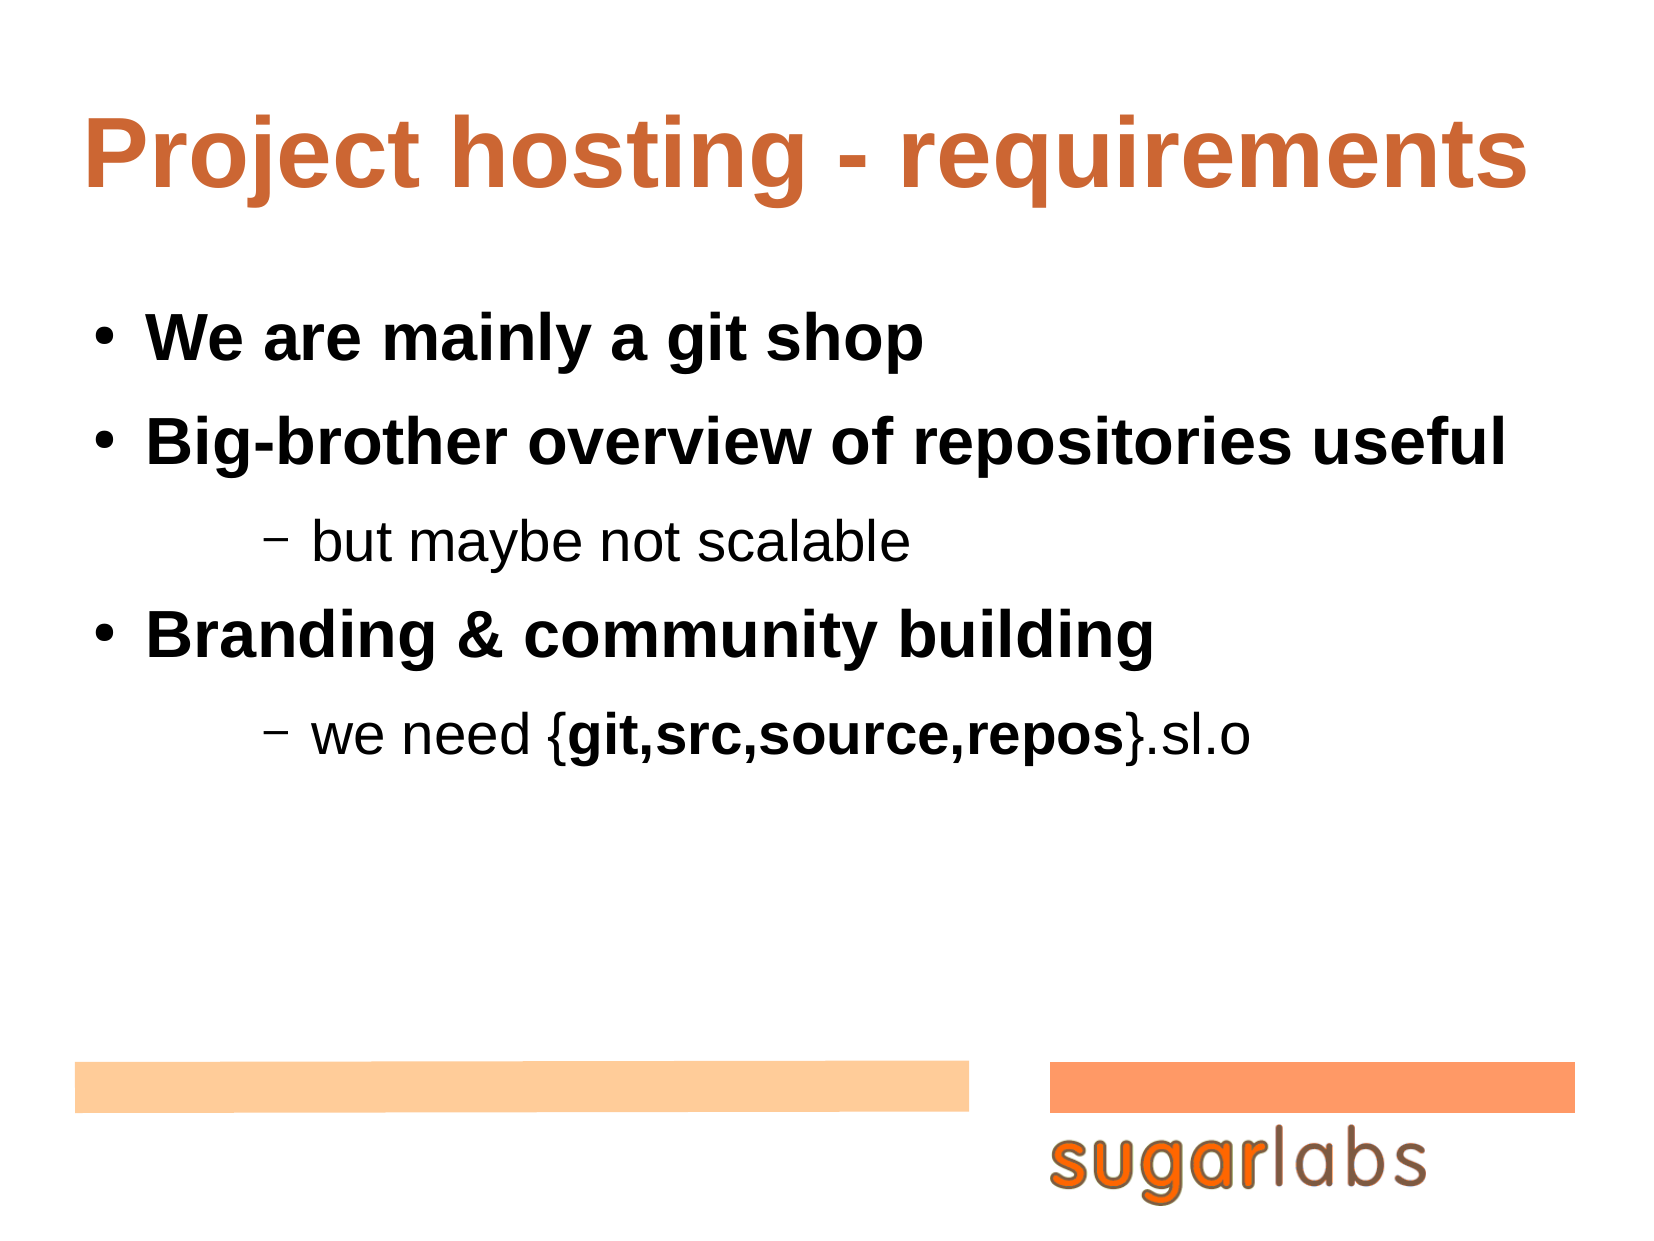

# Project hosting - requirements
We are mainly a git shop
Big-brother overview of repositories useful
but maybe not scalable
Branding & community building
we need {git,src,source,repos}.sl.o